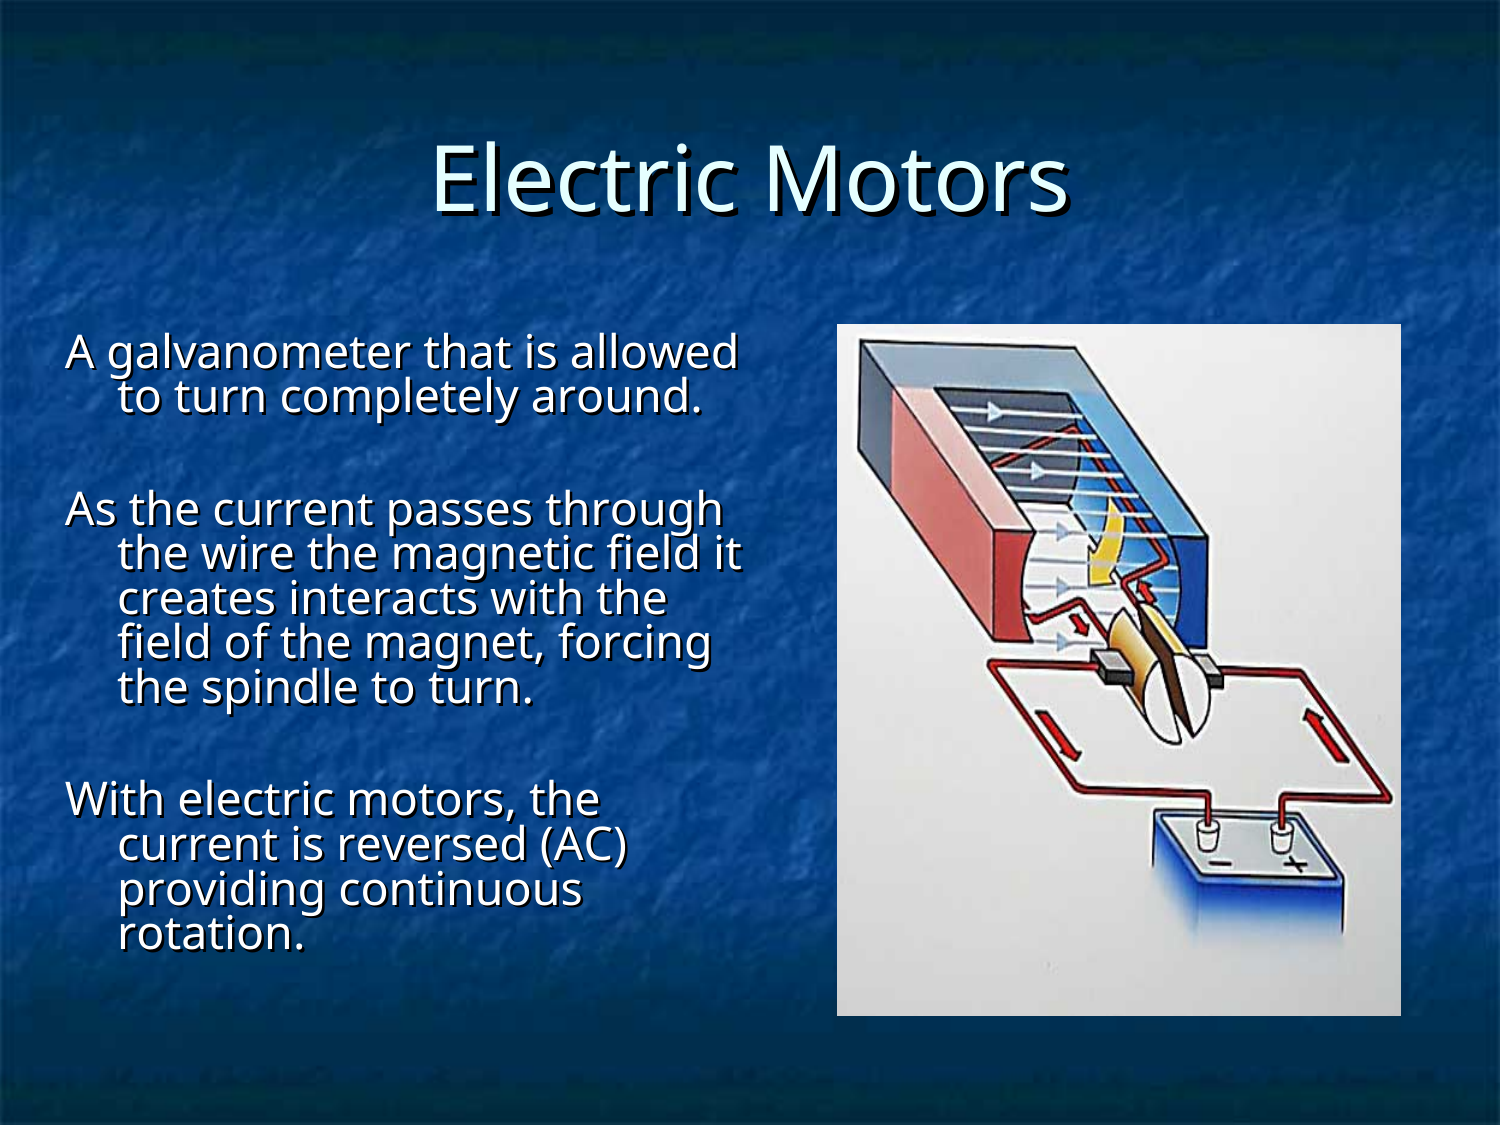

# Electric Motors
A galvanometer that is allowed to turn completely around.
As the current passes through the wire the magnetic field it creates interacts with the field of the magnet, forcing the spindle to turn.
With electric motors, the current is reversed (AC) providing continuous rotation.